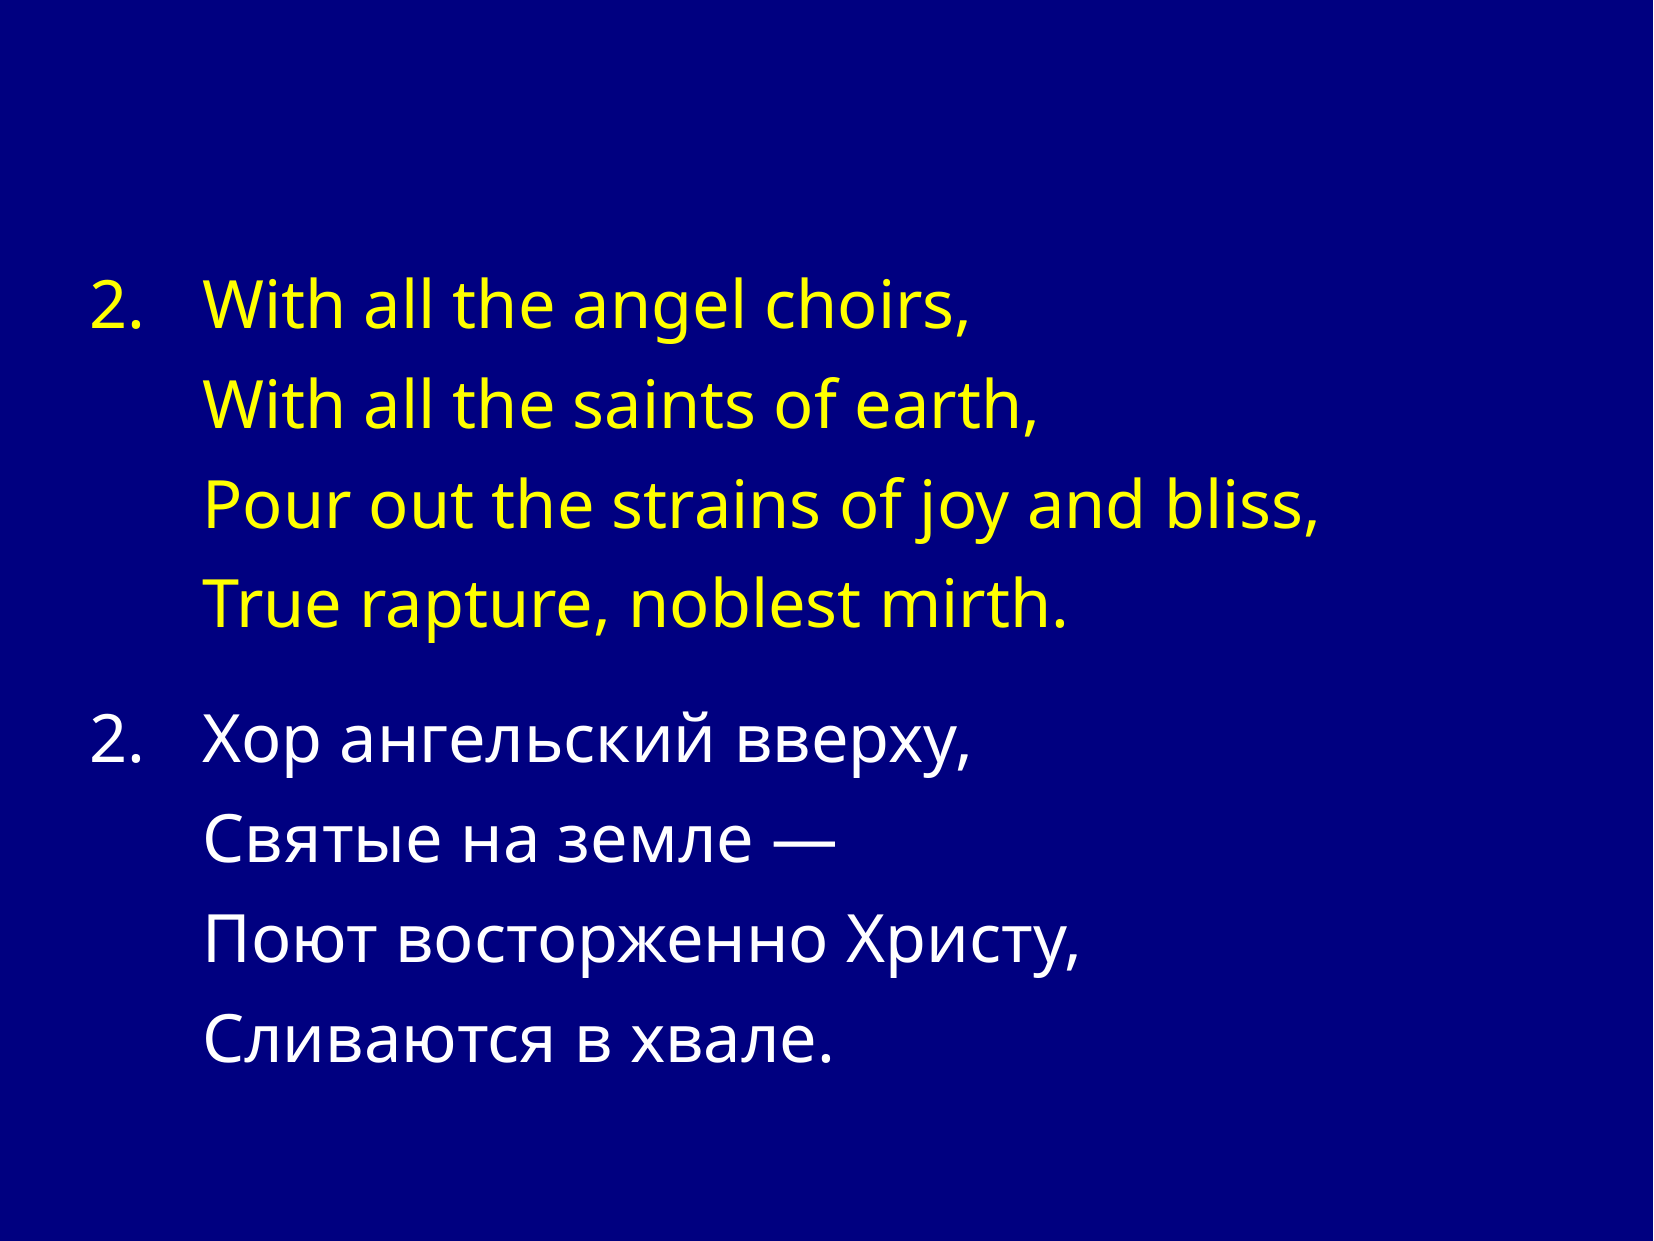

2.	With all the angel choirs,
	With all the saints of earth,
	Pour out the strains of joy and bliss,
	True rapture, noblest mirth.
2.	Хор ангельский вверху,
	Святые на земле ―
	Поют восторженно Христу,
	Сливаются в хвале.